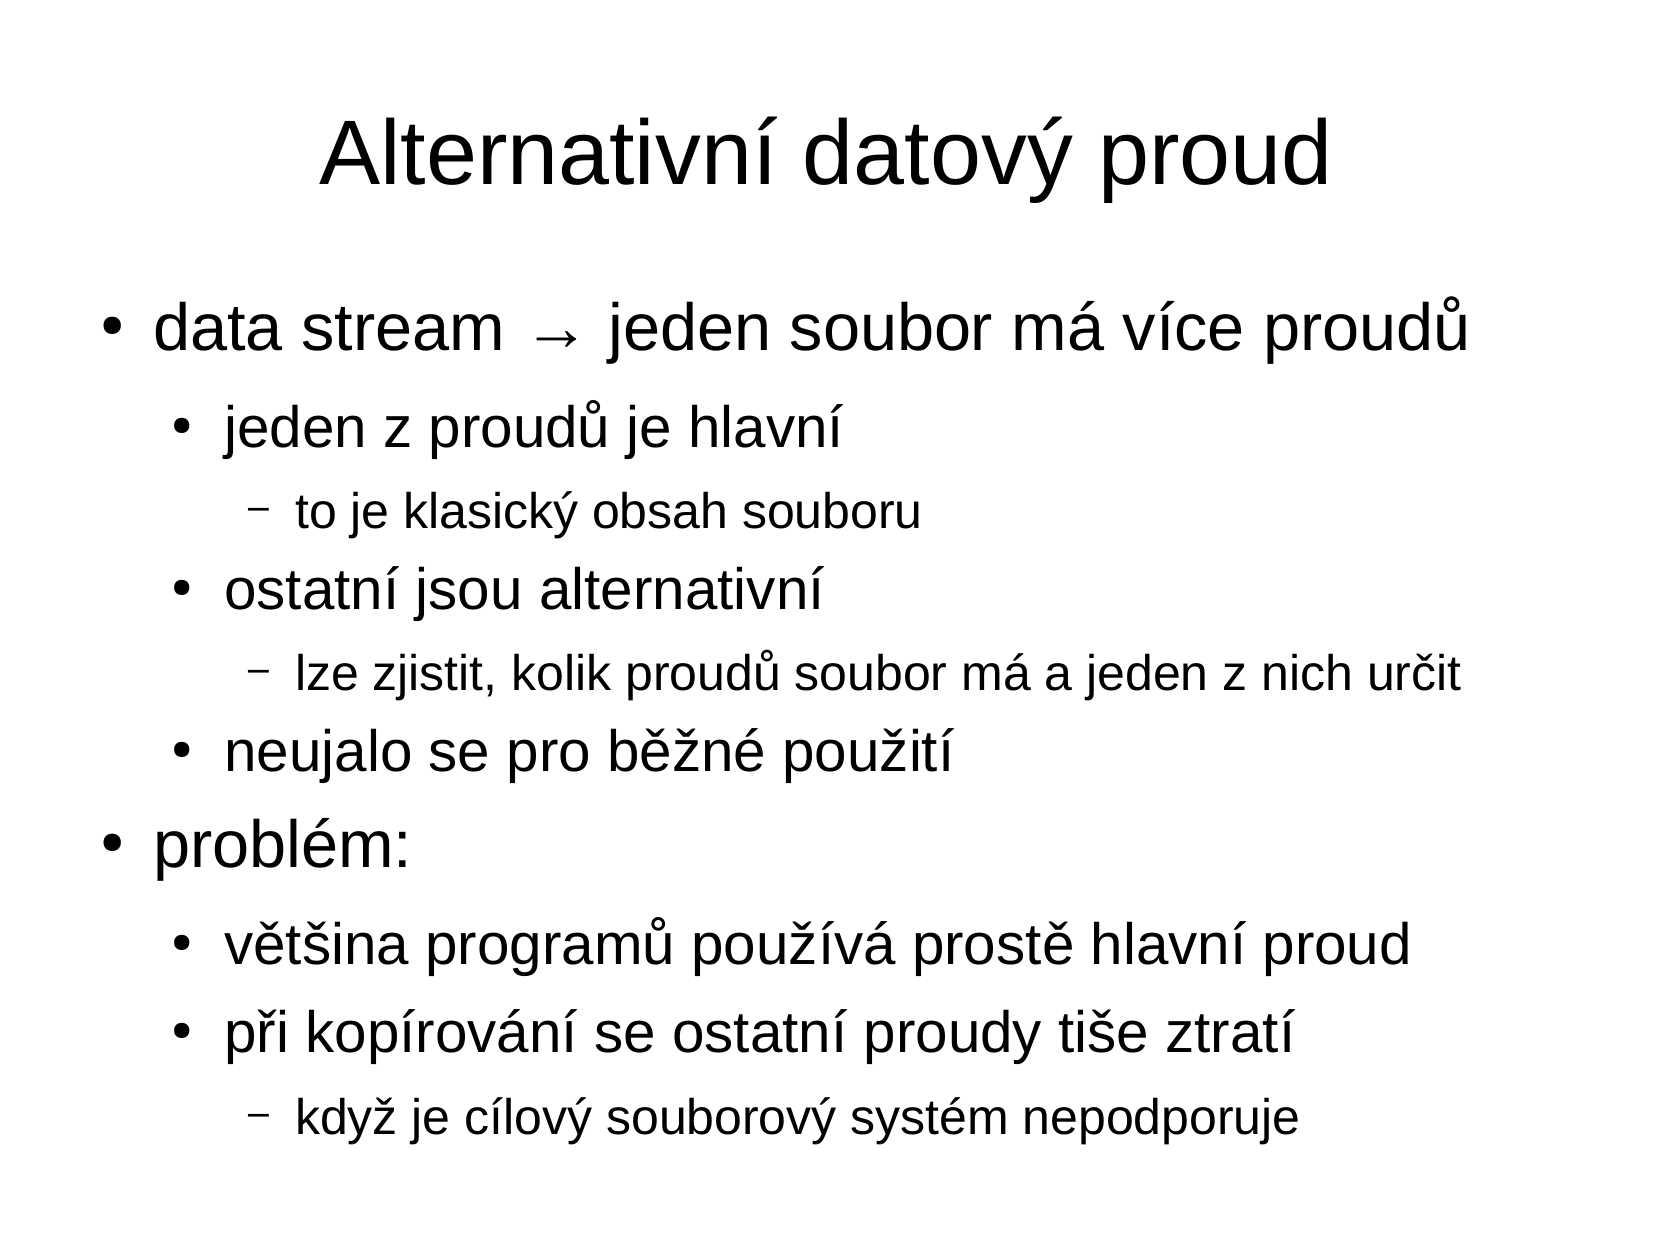

# Alternativní datový proud
data stream → jeden soubor má více proudů
jeden z proudů je hlavní
to je klasický obsah souboru
ostatní jsou alternativní
lze zjistit, kolik proudů soubor má a jeden z nich určit
neujalo se pro běžné použití
problém:
většina programů používá prostě hlavní proud
při kopírování se ostatní proudy tiše ztratí
když je cílový souborový systém nepodporuje